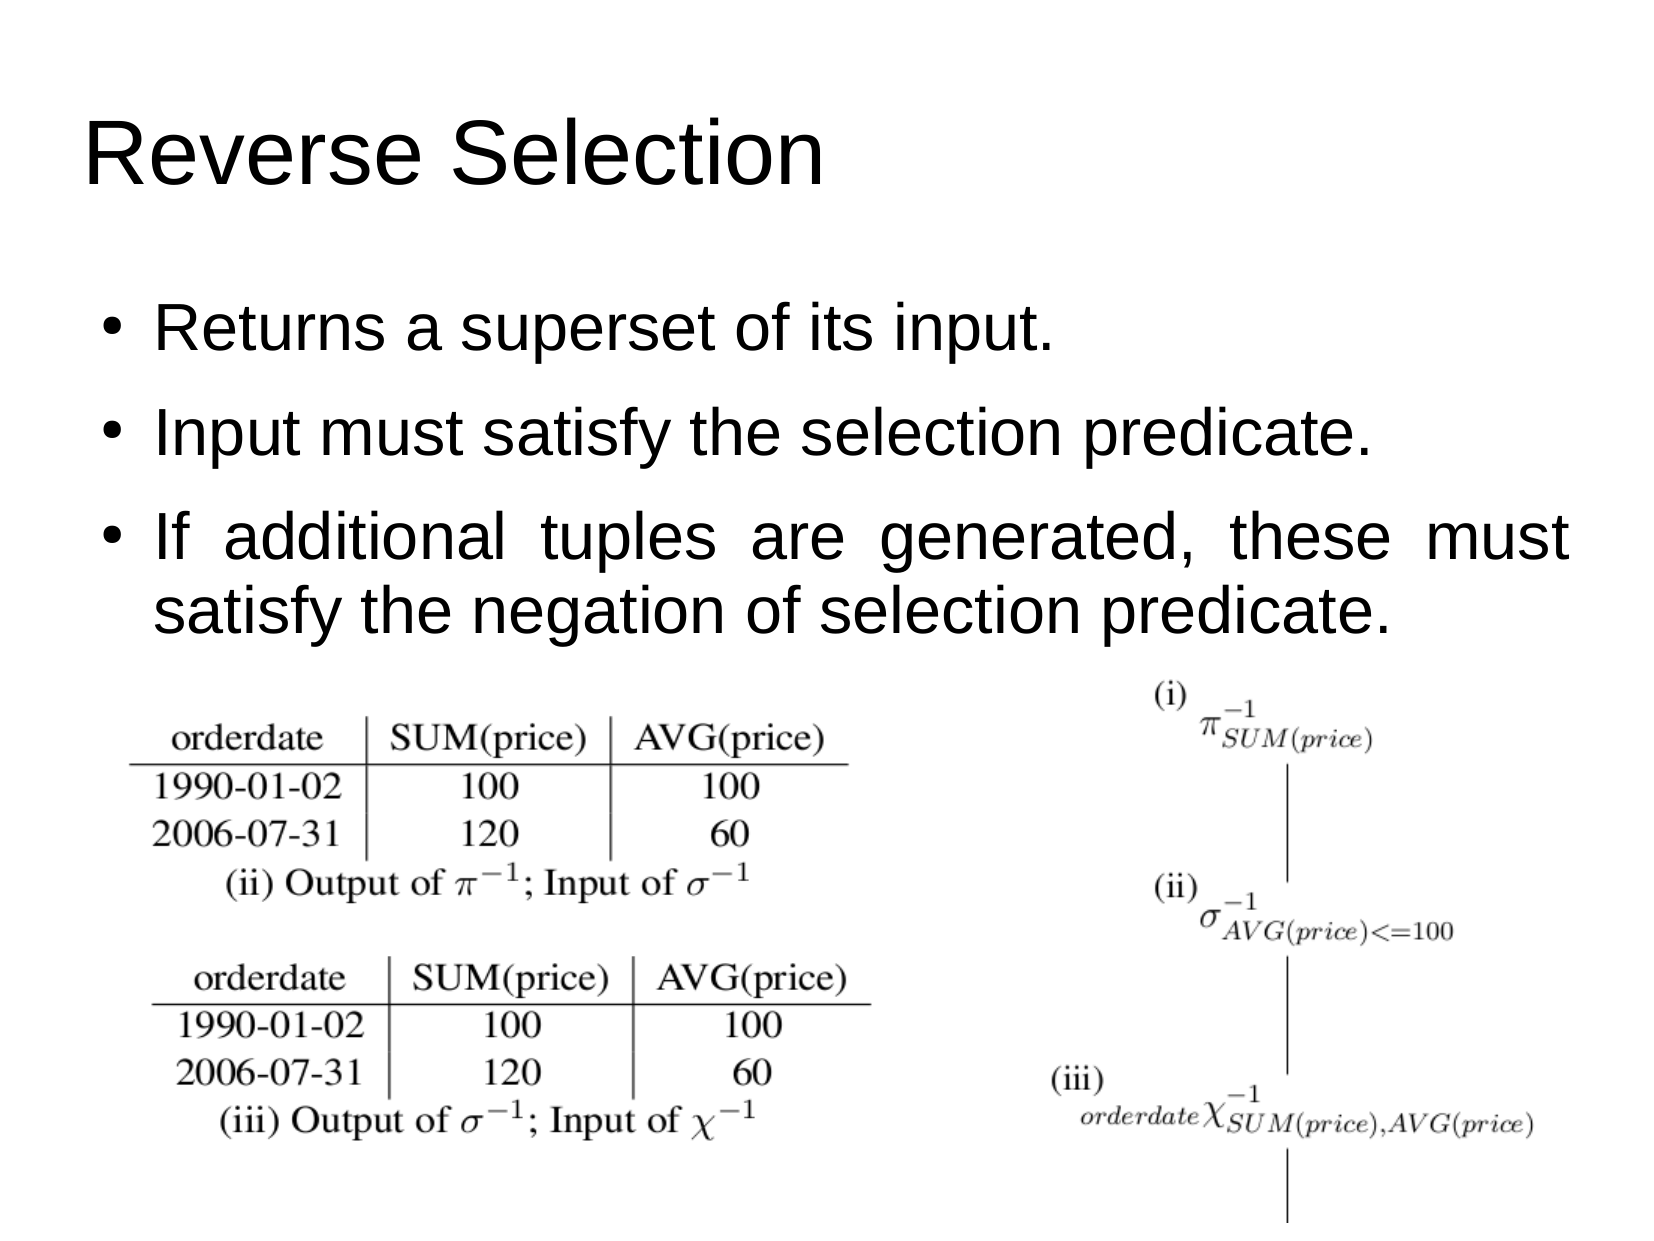

# Reverse Selection
Returns a superset of its input.
Input must satisfy the selection predicate.
If additional tuples are generated, these must satisfy the negation of selection predicate.